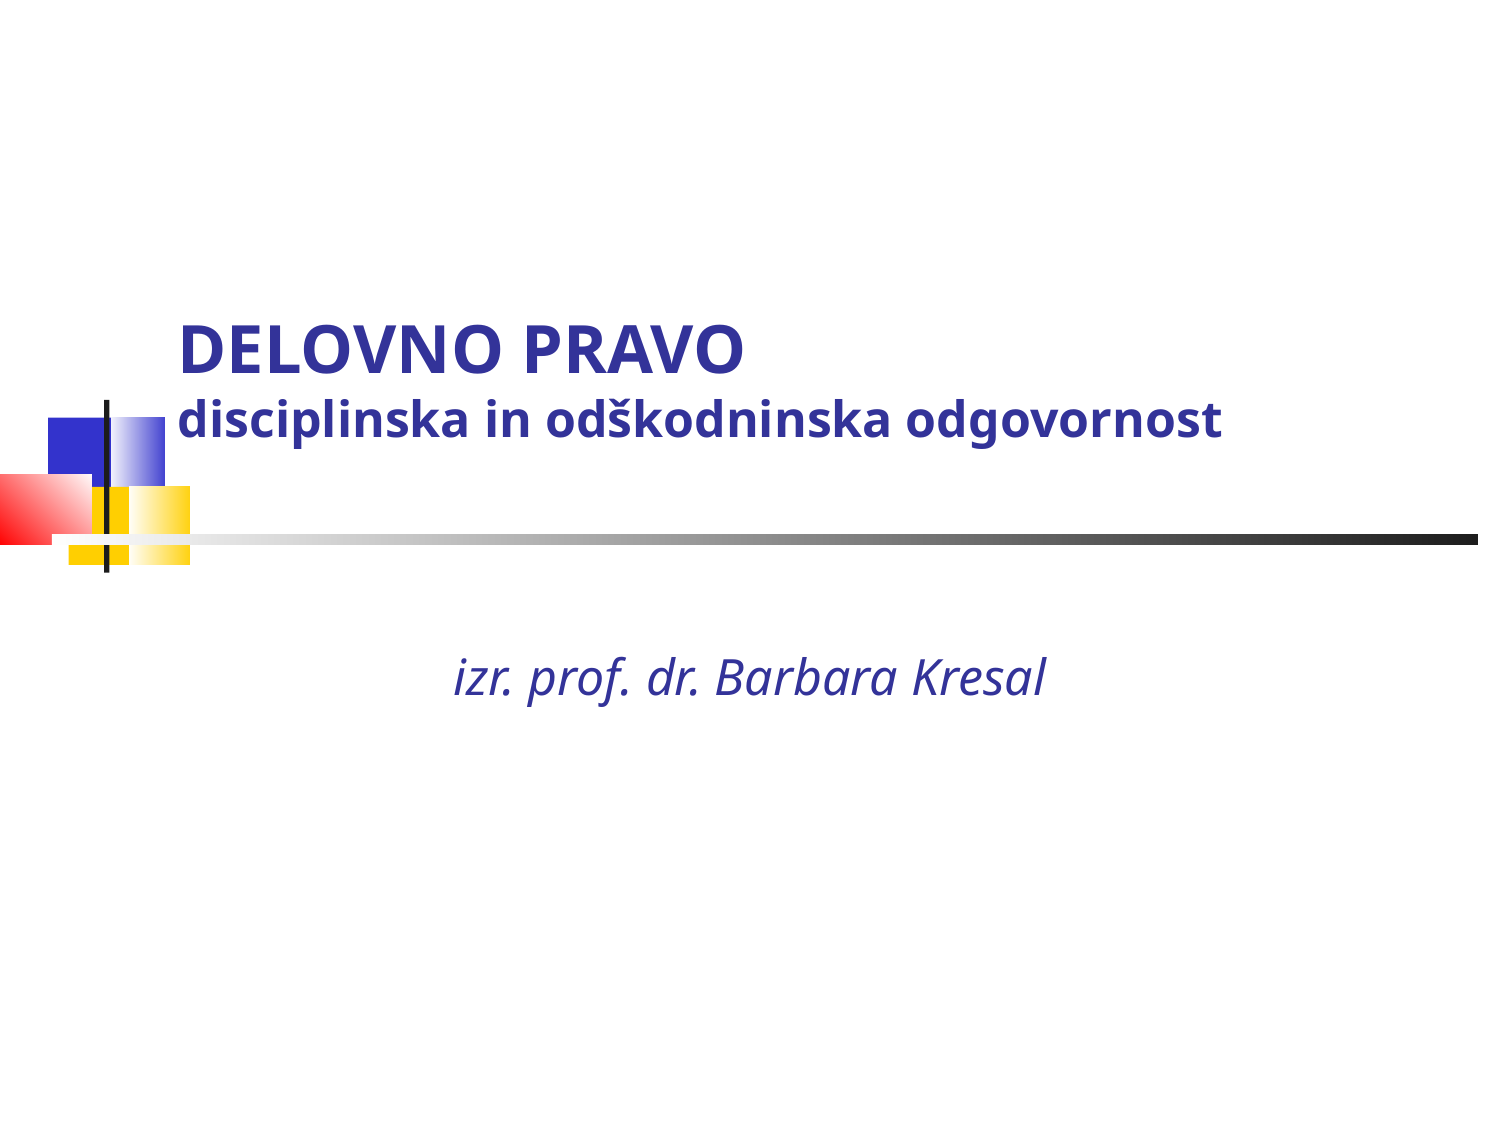

# DELOVNO PRAVO disciplinska in odškodninska odgovornost
izr. prof. dr. Barbara Kresal